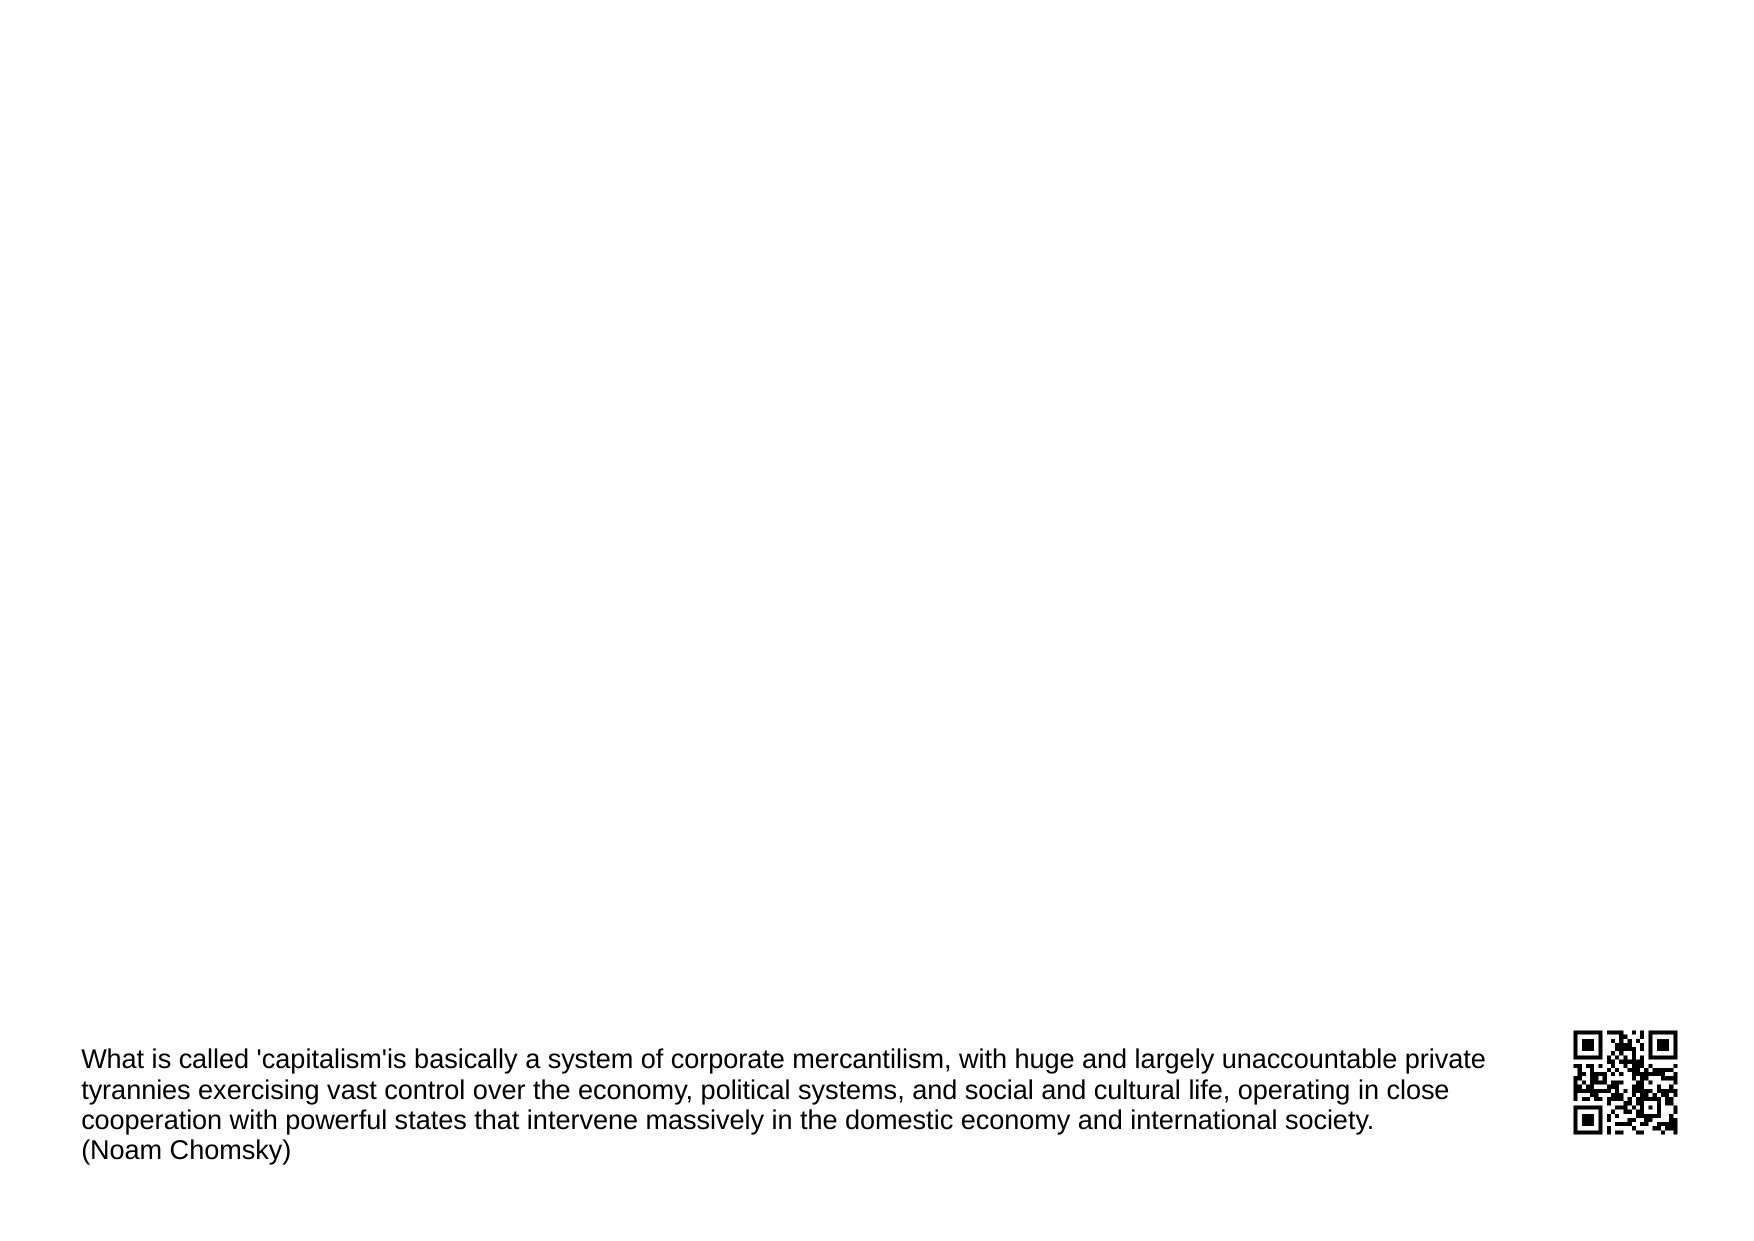

# What is called 'capitalism'is basically a system of corporate mercantilism, with huge and largely unaccountable private tyrannies exercising vast control over the economy, political systems, and social and cultural life, operating in close cooperation with powerful states that intervene massively in the domestic economy and international society. (Noam Chomsky)